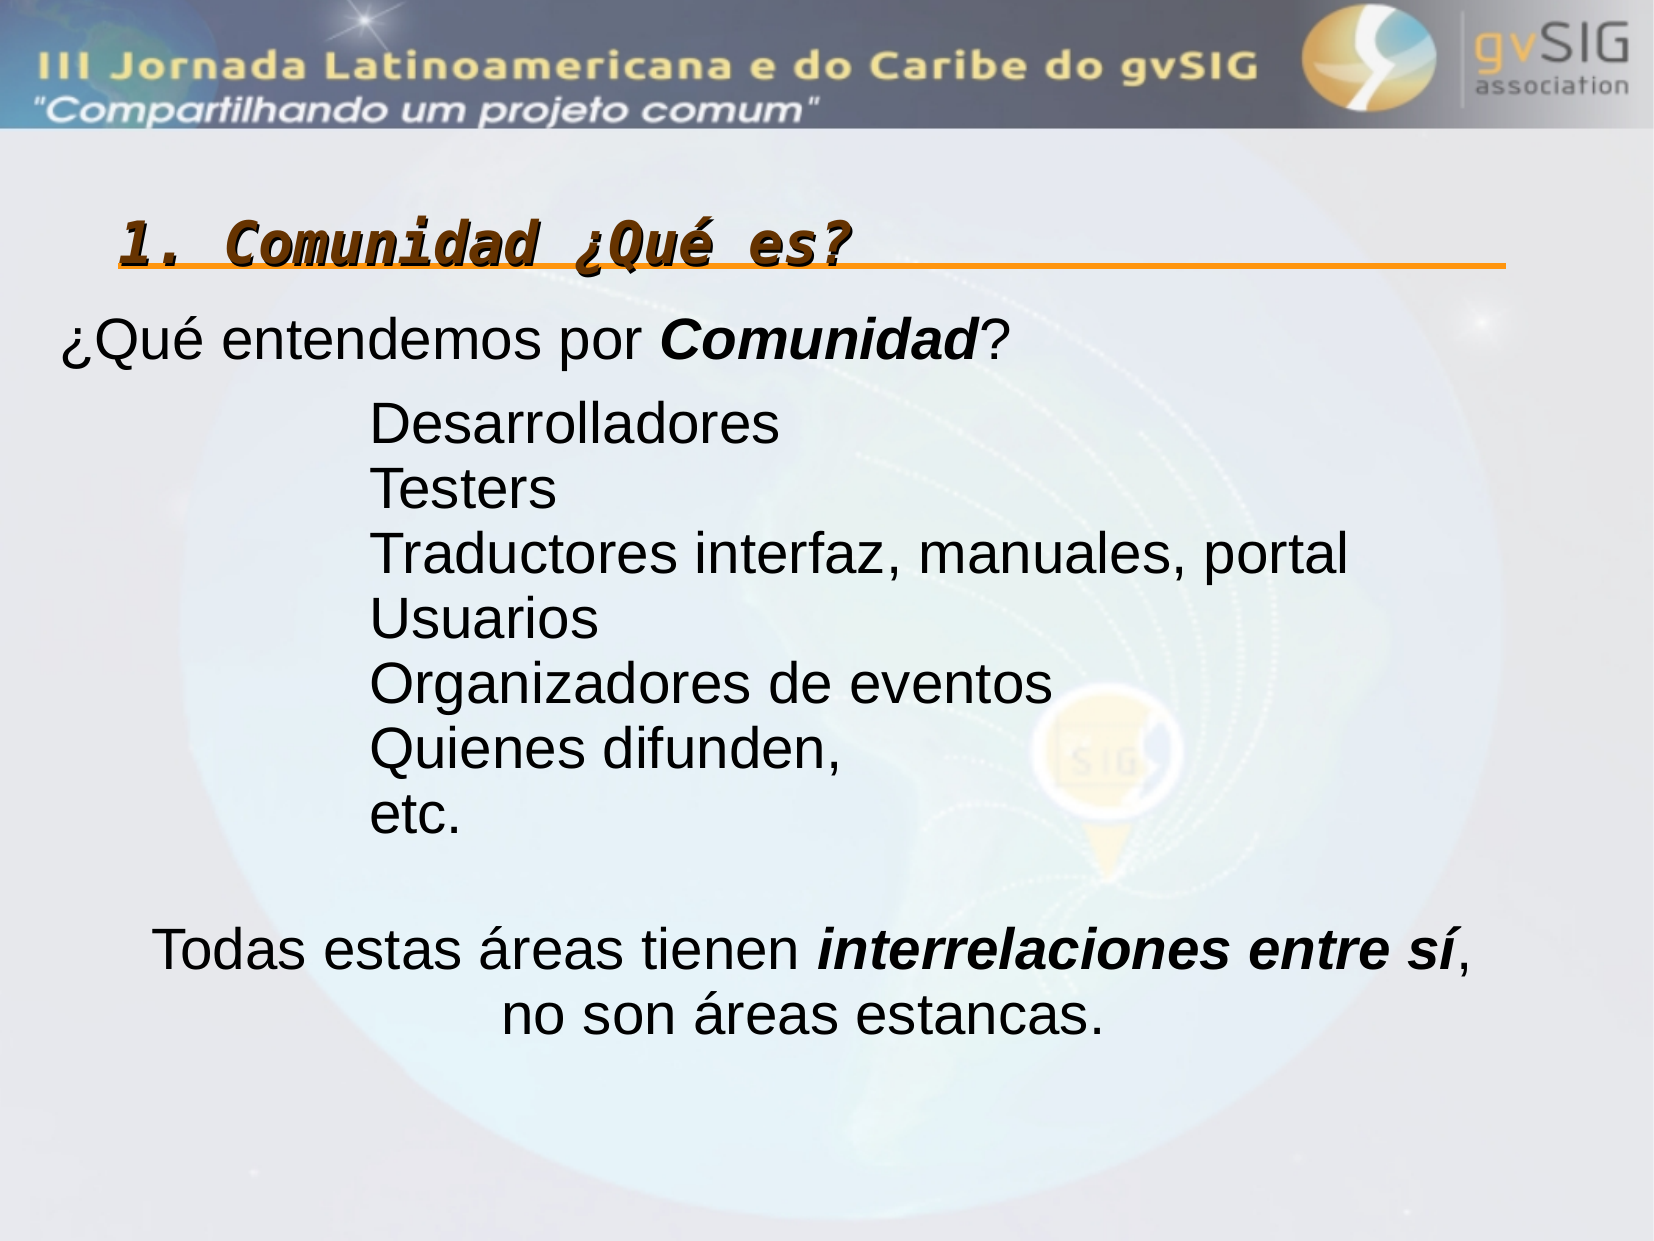

1. Comunidad ¿Qué es?
# ¿Qué entendemos por Comunidad?
Desarrolladores
Testers
Traductores interfaz, manuales, portal
Usuarios
Organizadores de eventos
Quienes difunden,
etc.
Todas estas áreas tienen interrelaciones entre sí, no son áreas estancas.